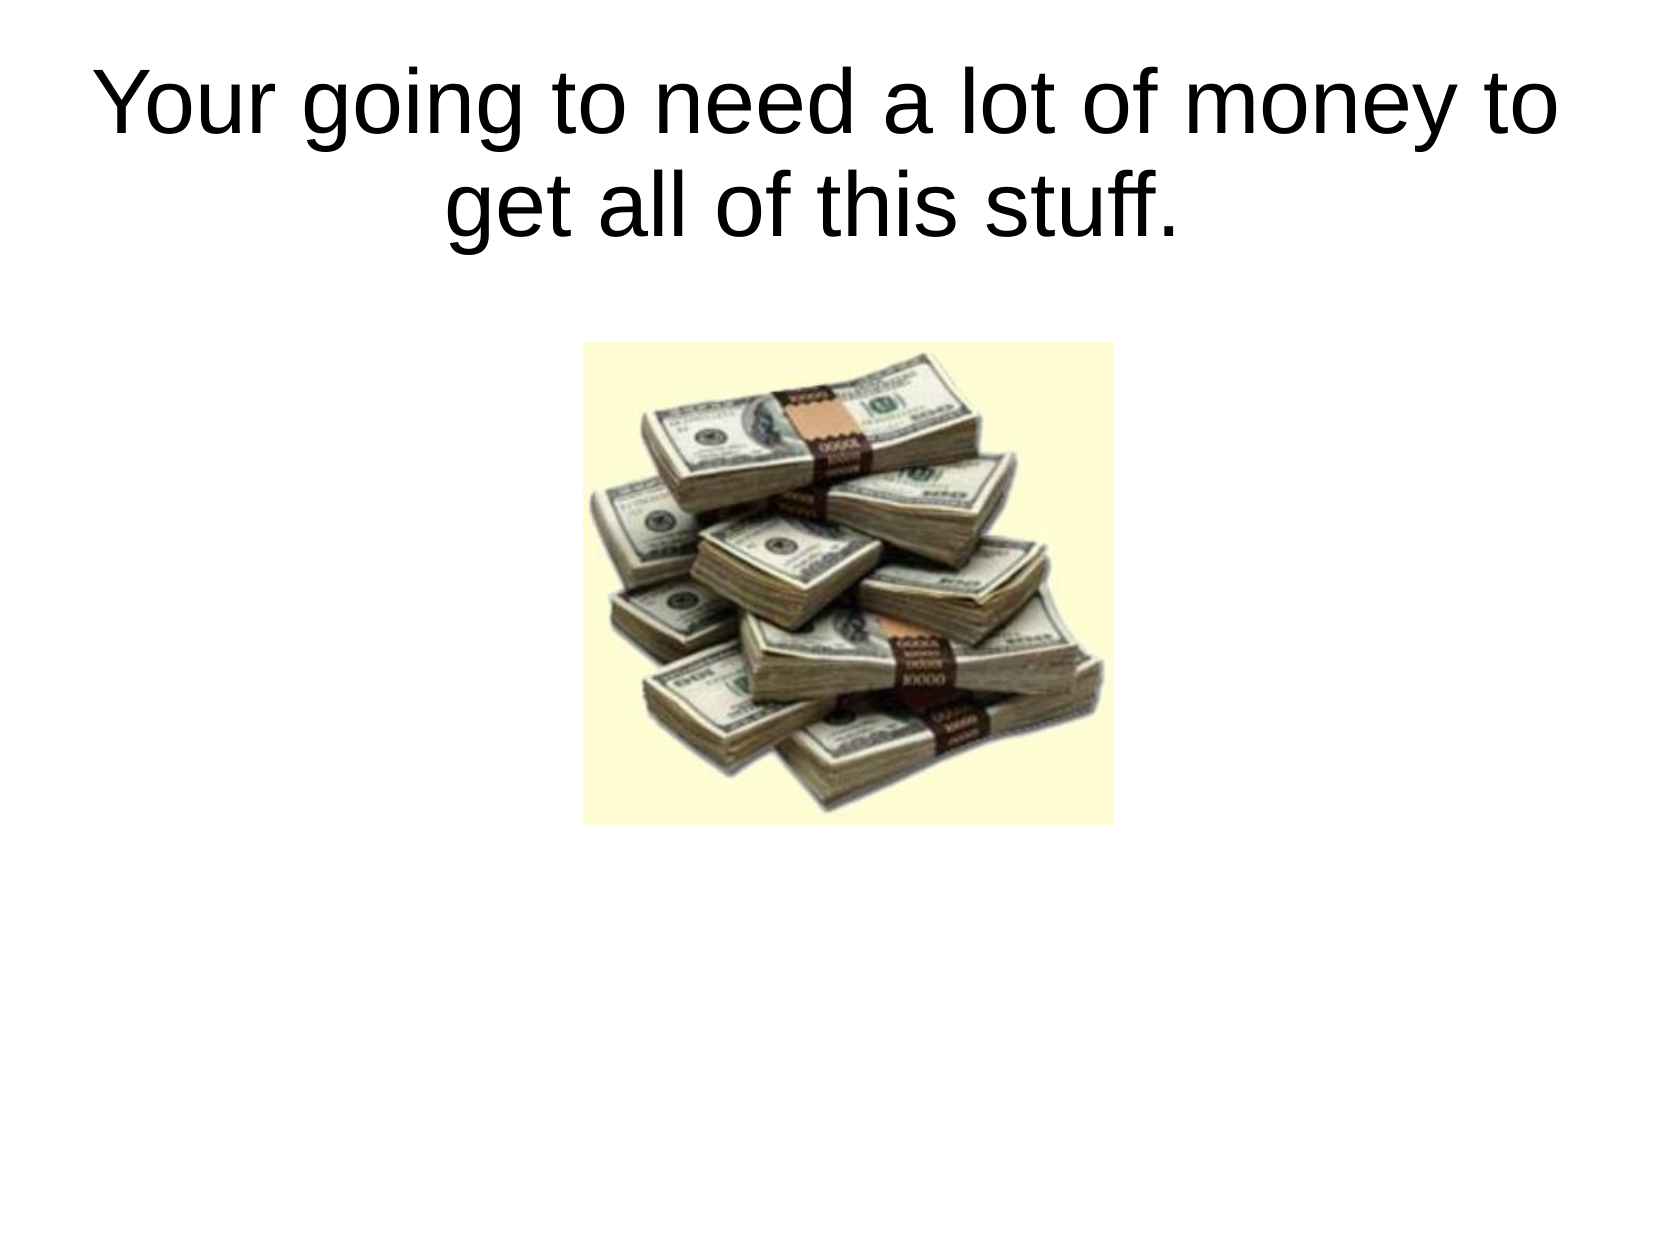

# Your going to need a lot of money to get all of this stuff.